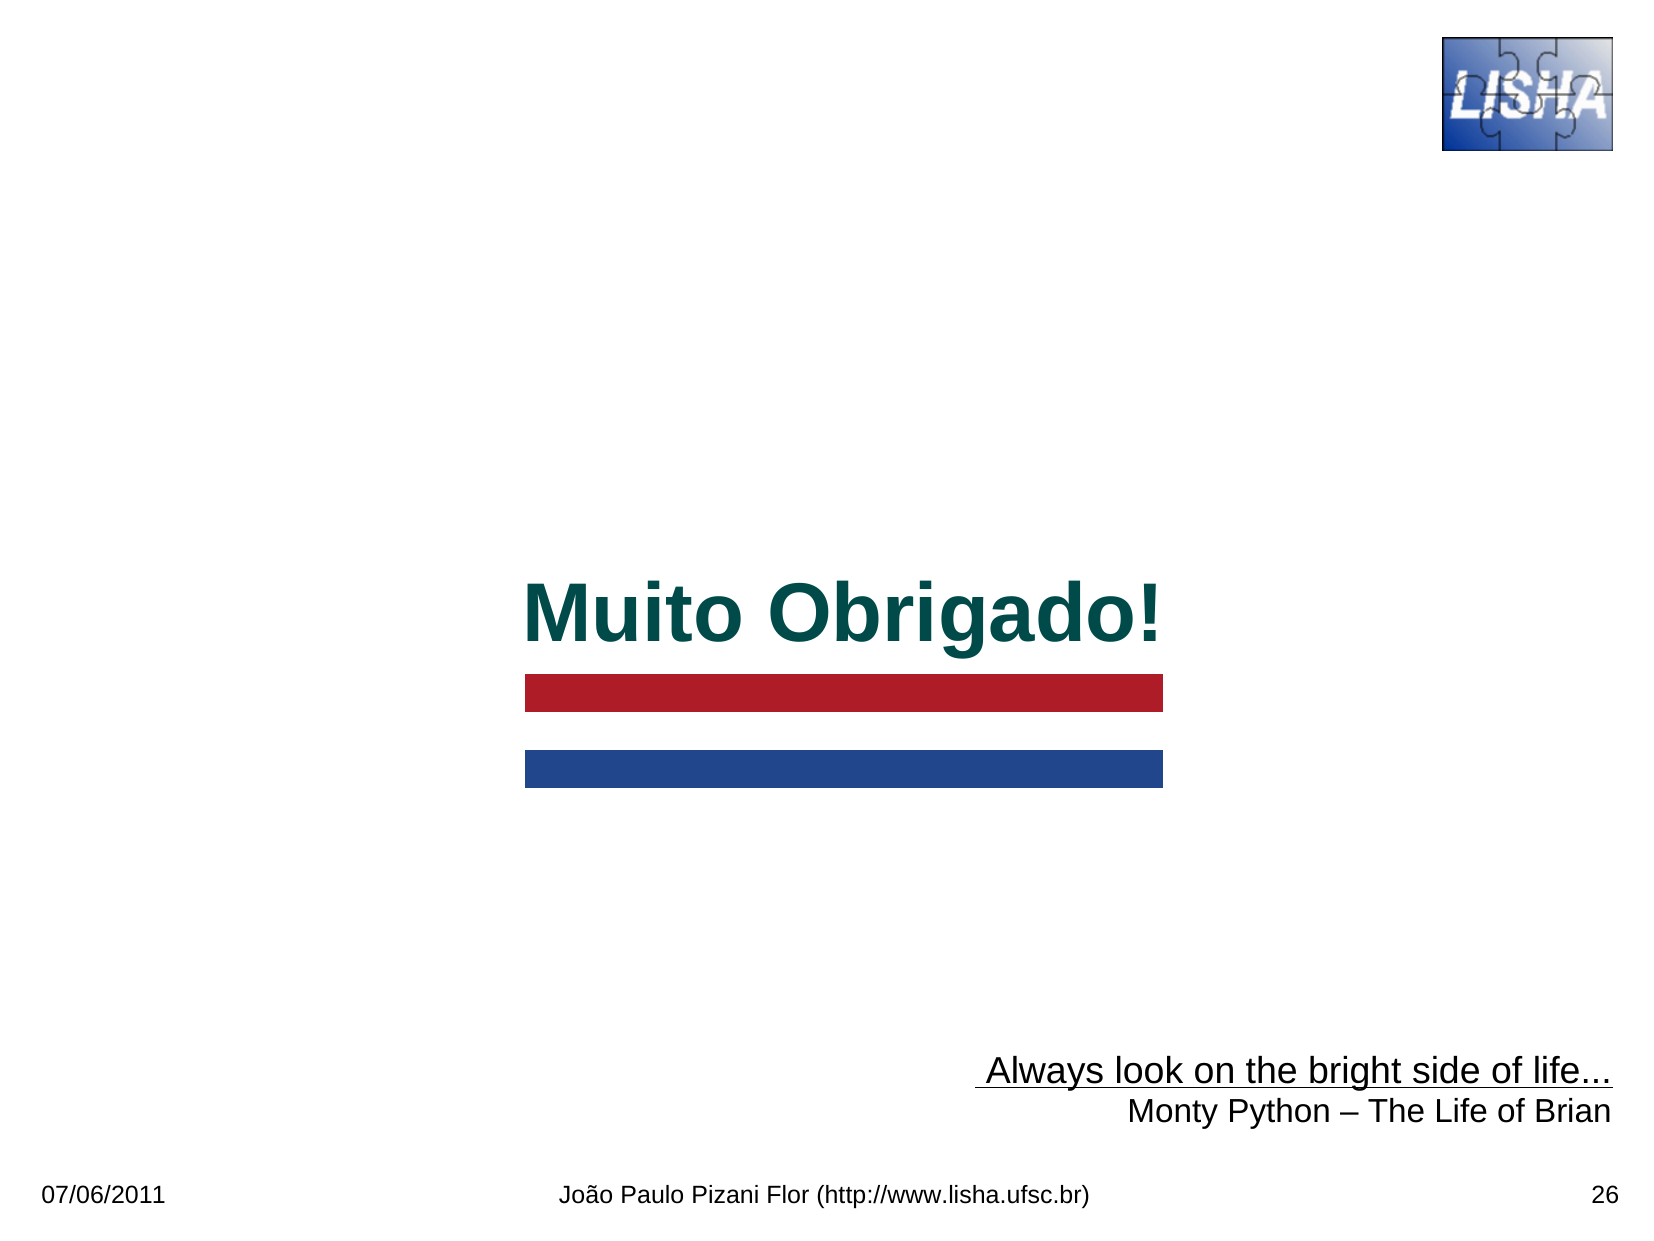

# Muito Obrigado!
Always look on the bright side of life...
Monty Python – The Life of Brian